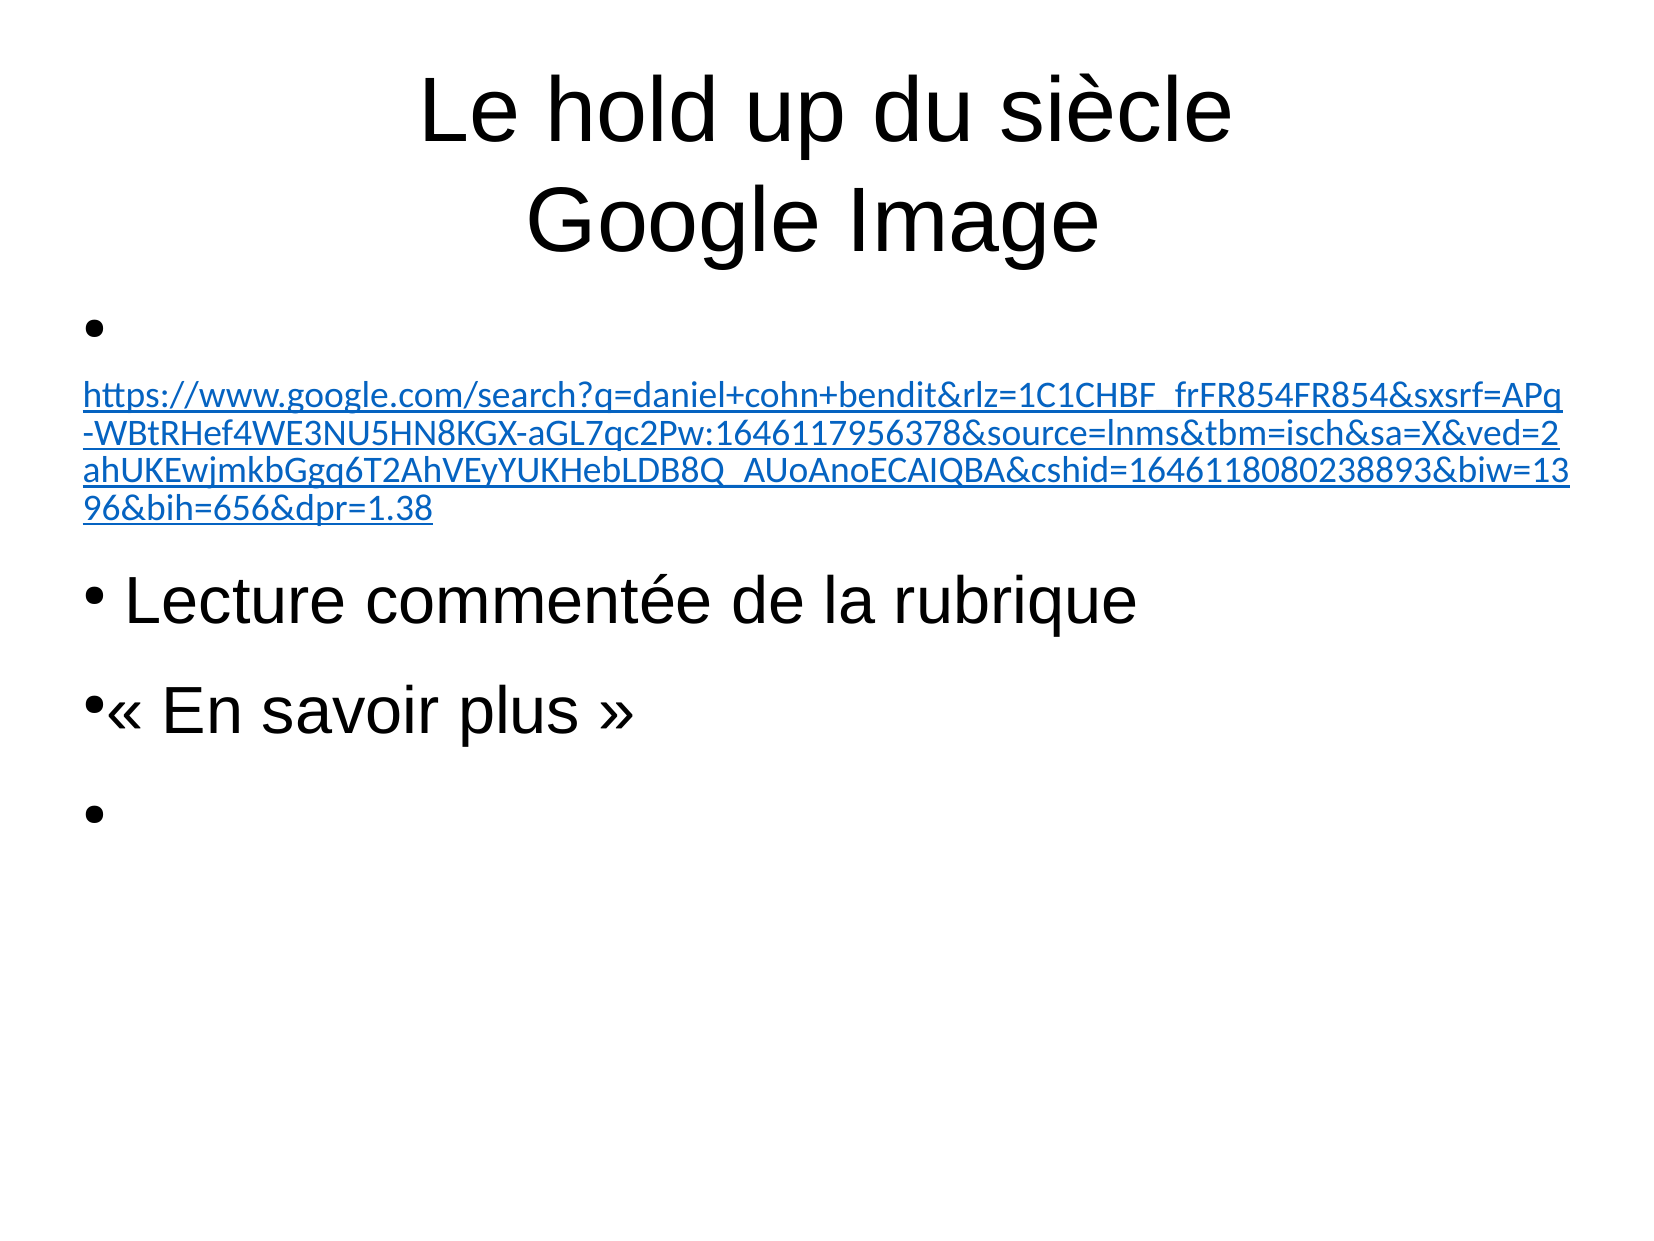

# Le hold up du siècle Google Image
     https://www.google.com/search?q=daniel+cohn+bendit&rlz=1C1CHBF_frFR854FR854&sxsrf=APq-WBtRHef4WE3NU5HN8KGX-aGL7qc2Pw:1646117956378&source=lnms&tbm=isch&sa=X&ved=2ahUKEwjmkbGgq6T2AhVEyYUKHebLDB8Q_AUoAnoECAIQBA&cshid=1646118080238893&biw=1396&bih=656&dpr=1.38
 Lecture commentée de la rubrique
« En savoir plus »